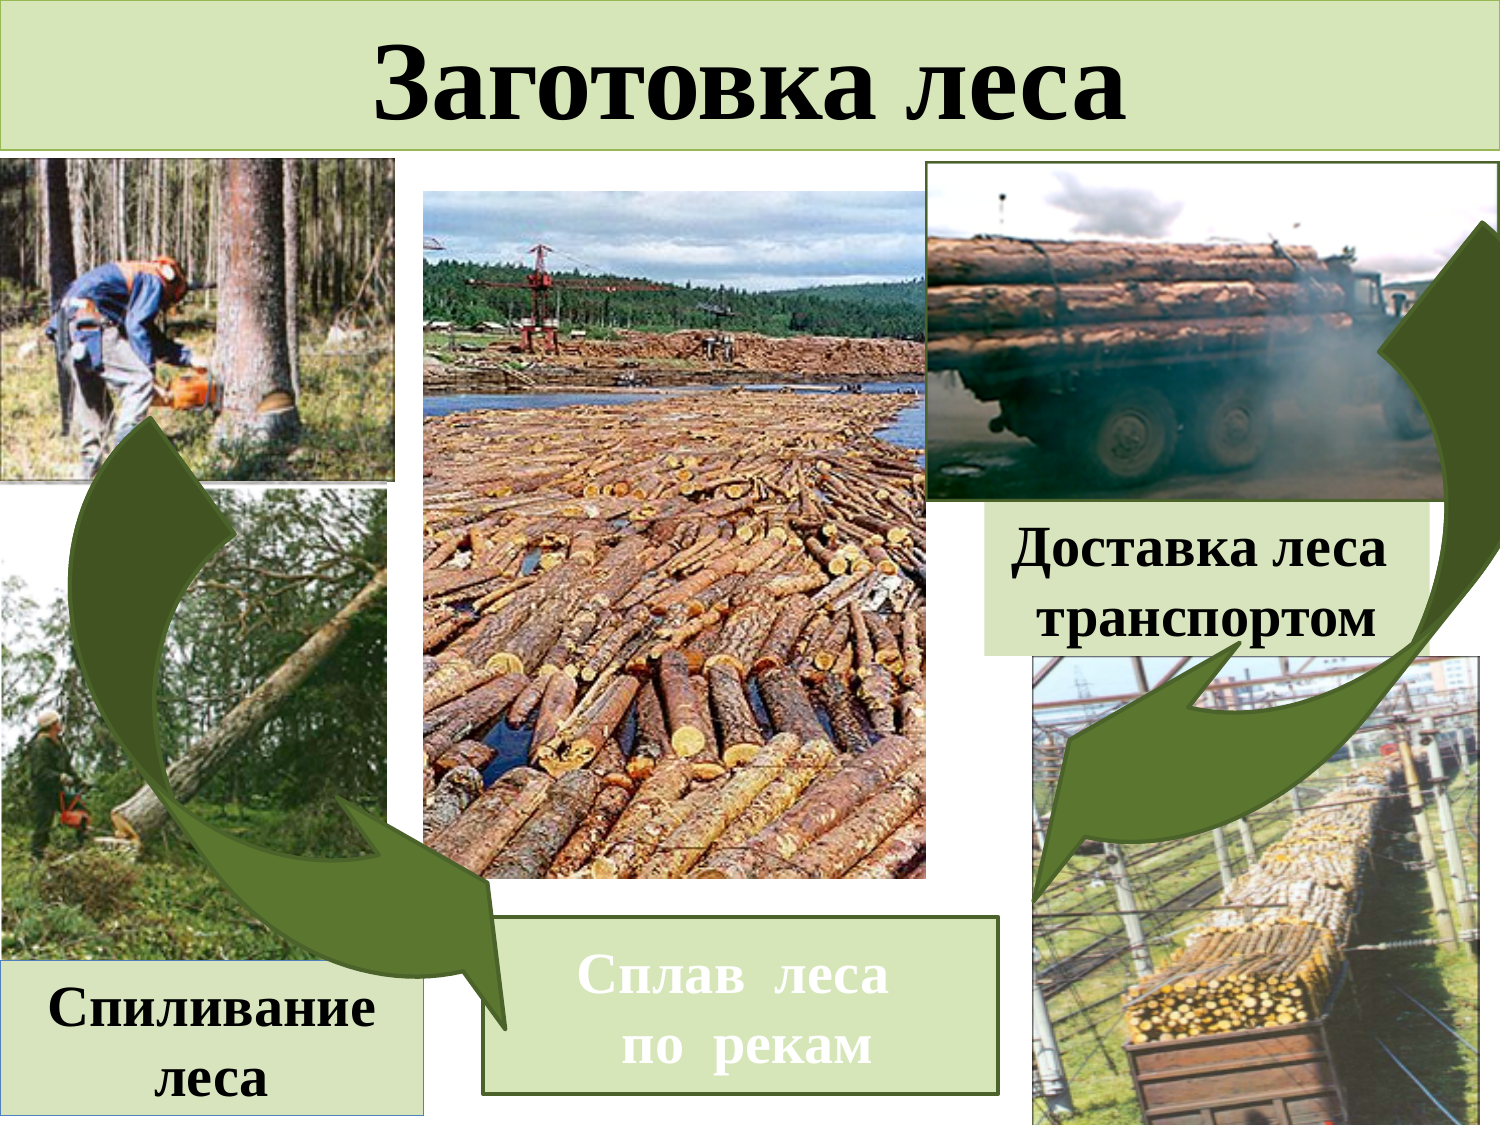

Заготовка леса
Доставка леса
транспортом
Сплав леса
 по рекам
Спиливание
леса